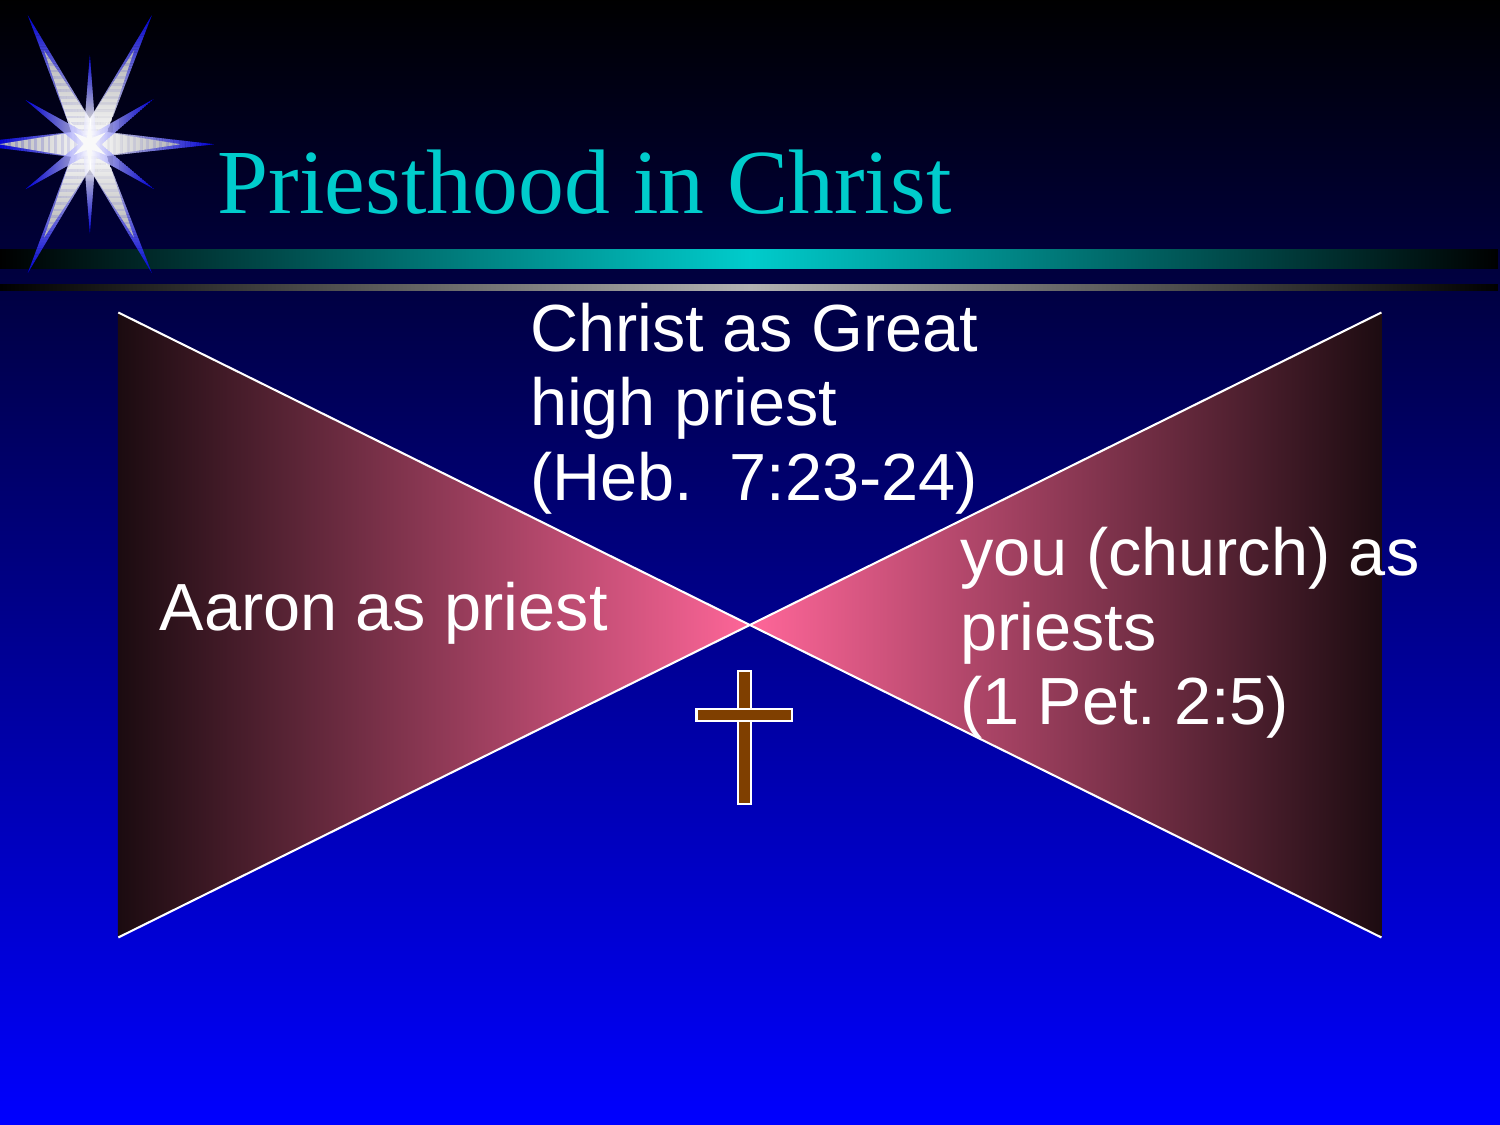

# Priesthood in Christ
Christ as Great high priest
(Heb. 7:23-24)
you (church) as priests
(1 Pet. 2:5)
Aaron as priest